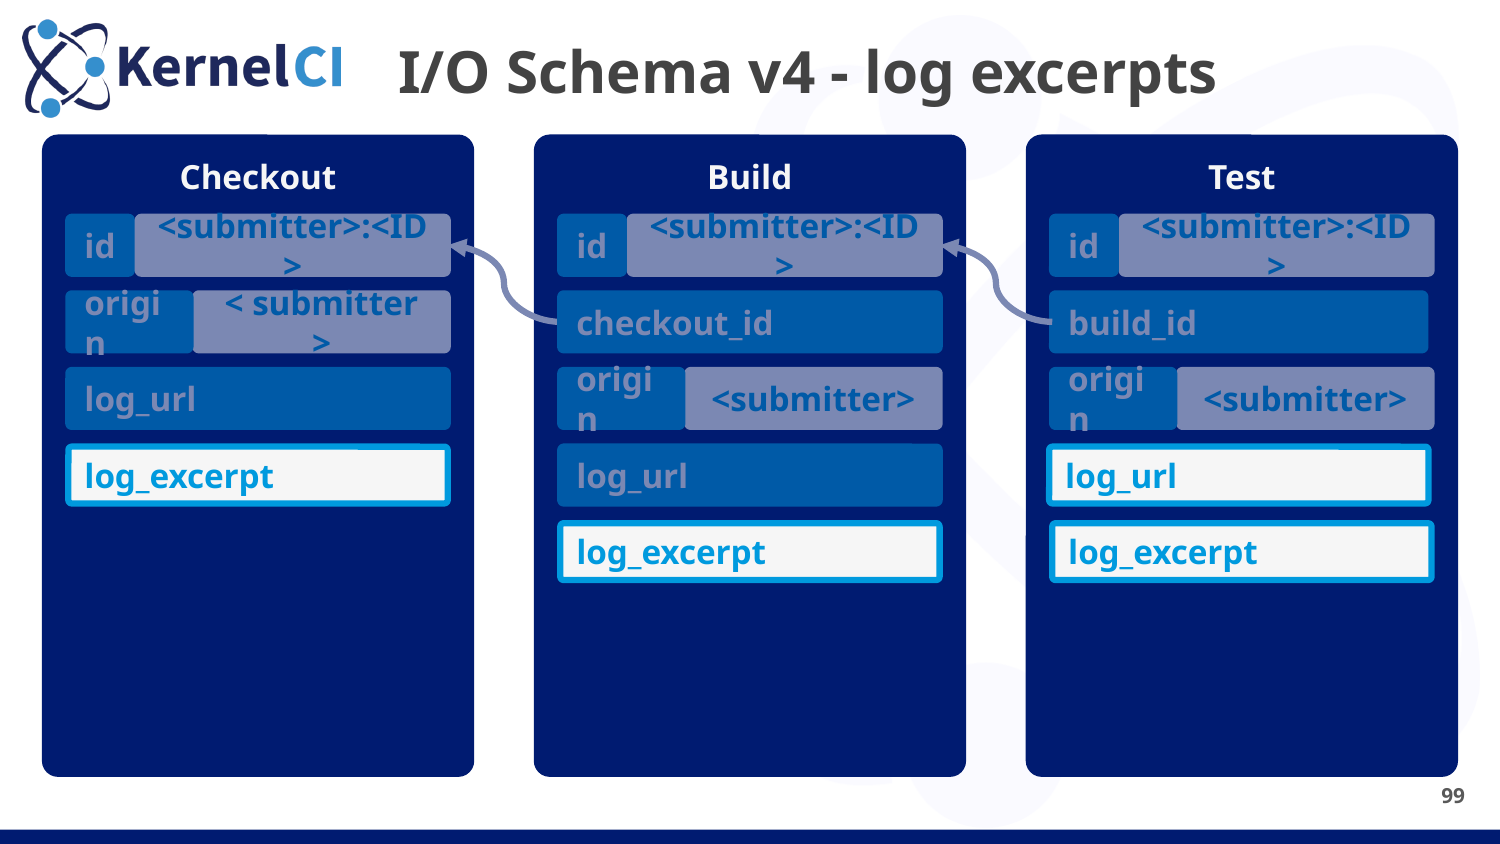

# I/O Schema v4 - log excerpts
Checkout
Build
Test
id
<submitter>:<ID>
id
<submitter>:<ID>
id
<submitter>:<ID>
origin
< submitter >
checkout_id
build_id
log_url
origin
<submitter>
origin
<submitter>
log_excerpt
log_url
log_url
log_excerpt
log_excerpt